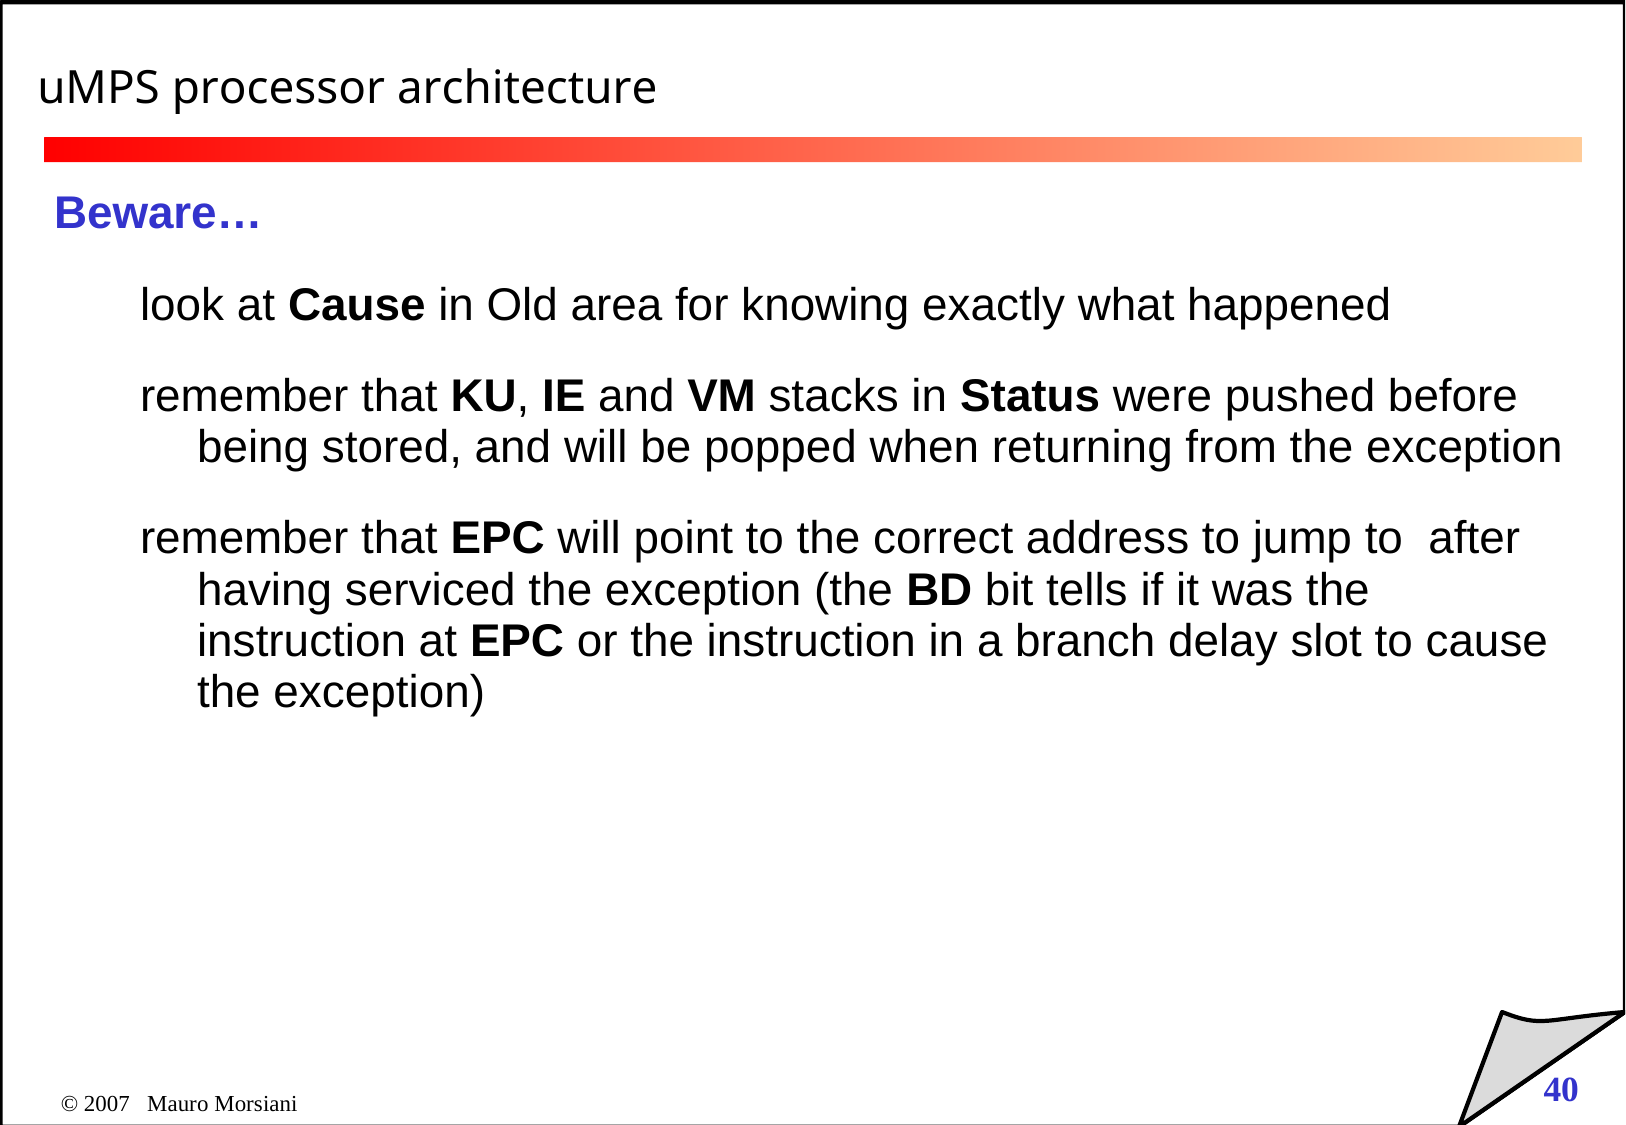

# uMPS processor architecture
Beware…
look at Cause in Old area for knowing exactly what happened
remember that KU, IE and VM stacks in Status were pushed before being stored, and will be popped when returning from the exception
remember that EPC will point to the correct address to jump to after having serviced the exception (the BD bit tells if it was the instruction at EPC or the instruction in a branch delay slot to cause the exception)